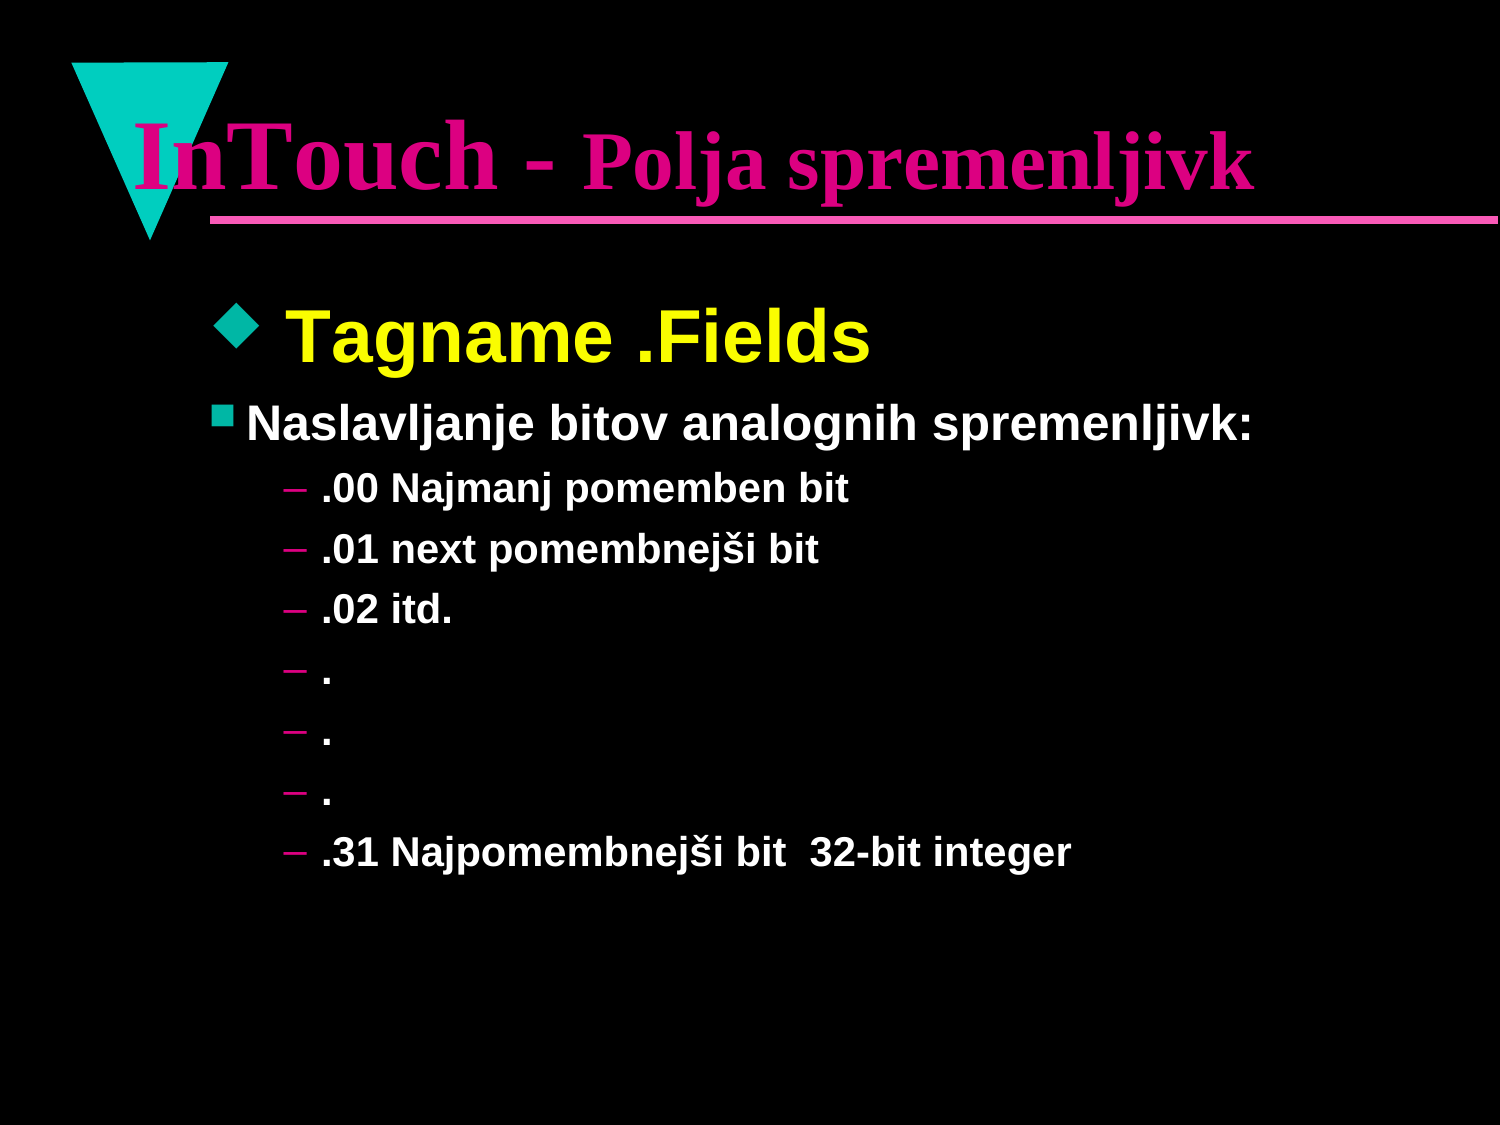

# InTouch - Polja spremenljivk
 Tagname .Fields
Naslavljanje bitov analognih spremenljivk:
.00 Najmanj pomemben bit
.01 next pomembnejši bit
.02 itd.
.
.
.
.31 Najpomembnejši bit 32-bit integer
Slovar spremenljivk
36